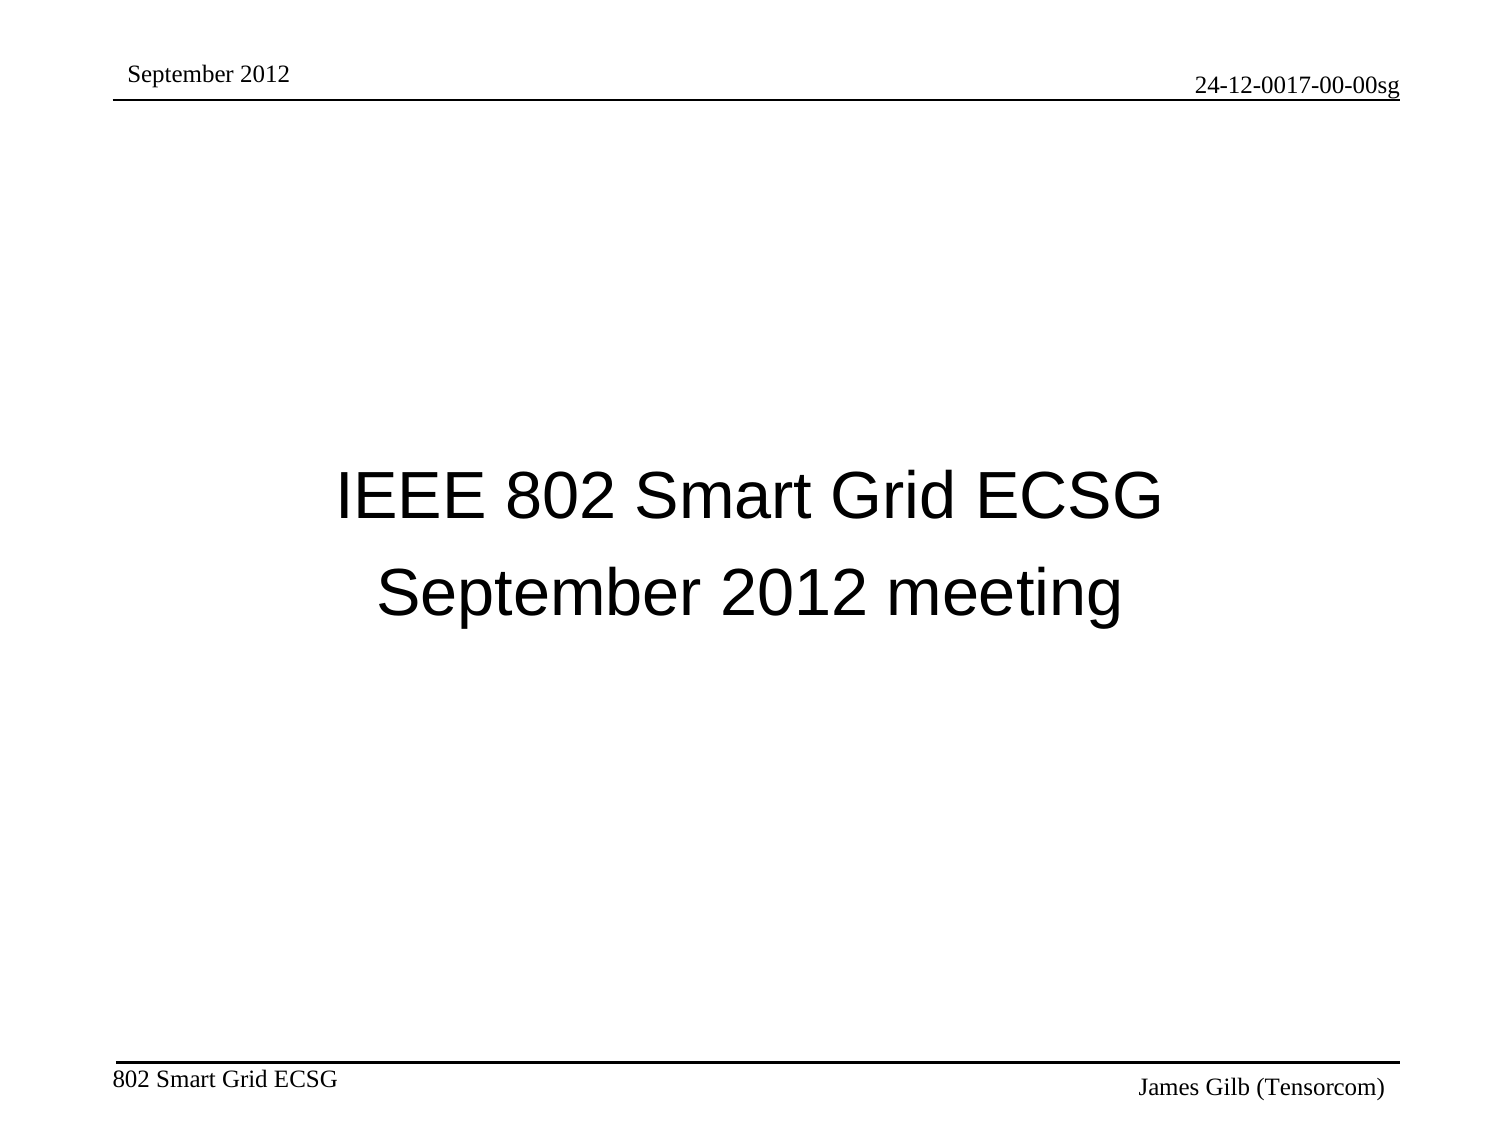

# IEEE 802 Smart Grid ECSG
September 2012 meeting